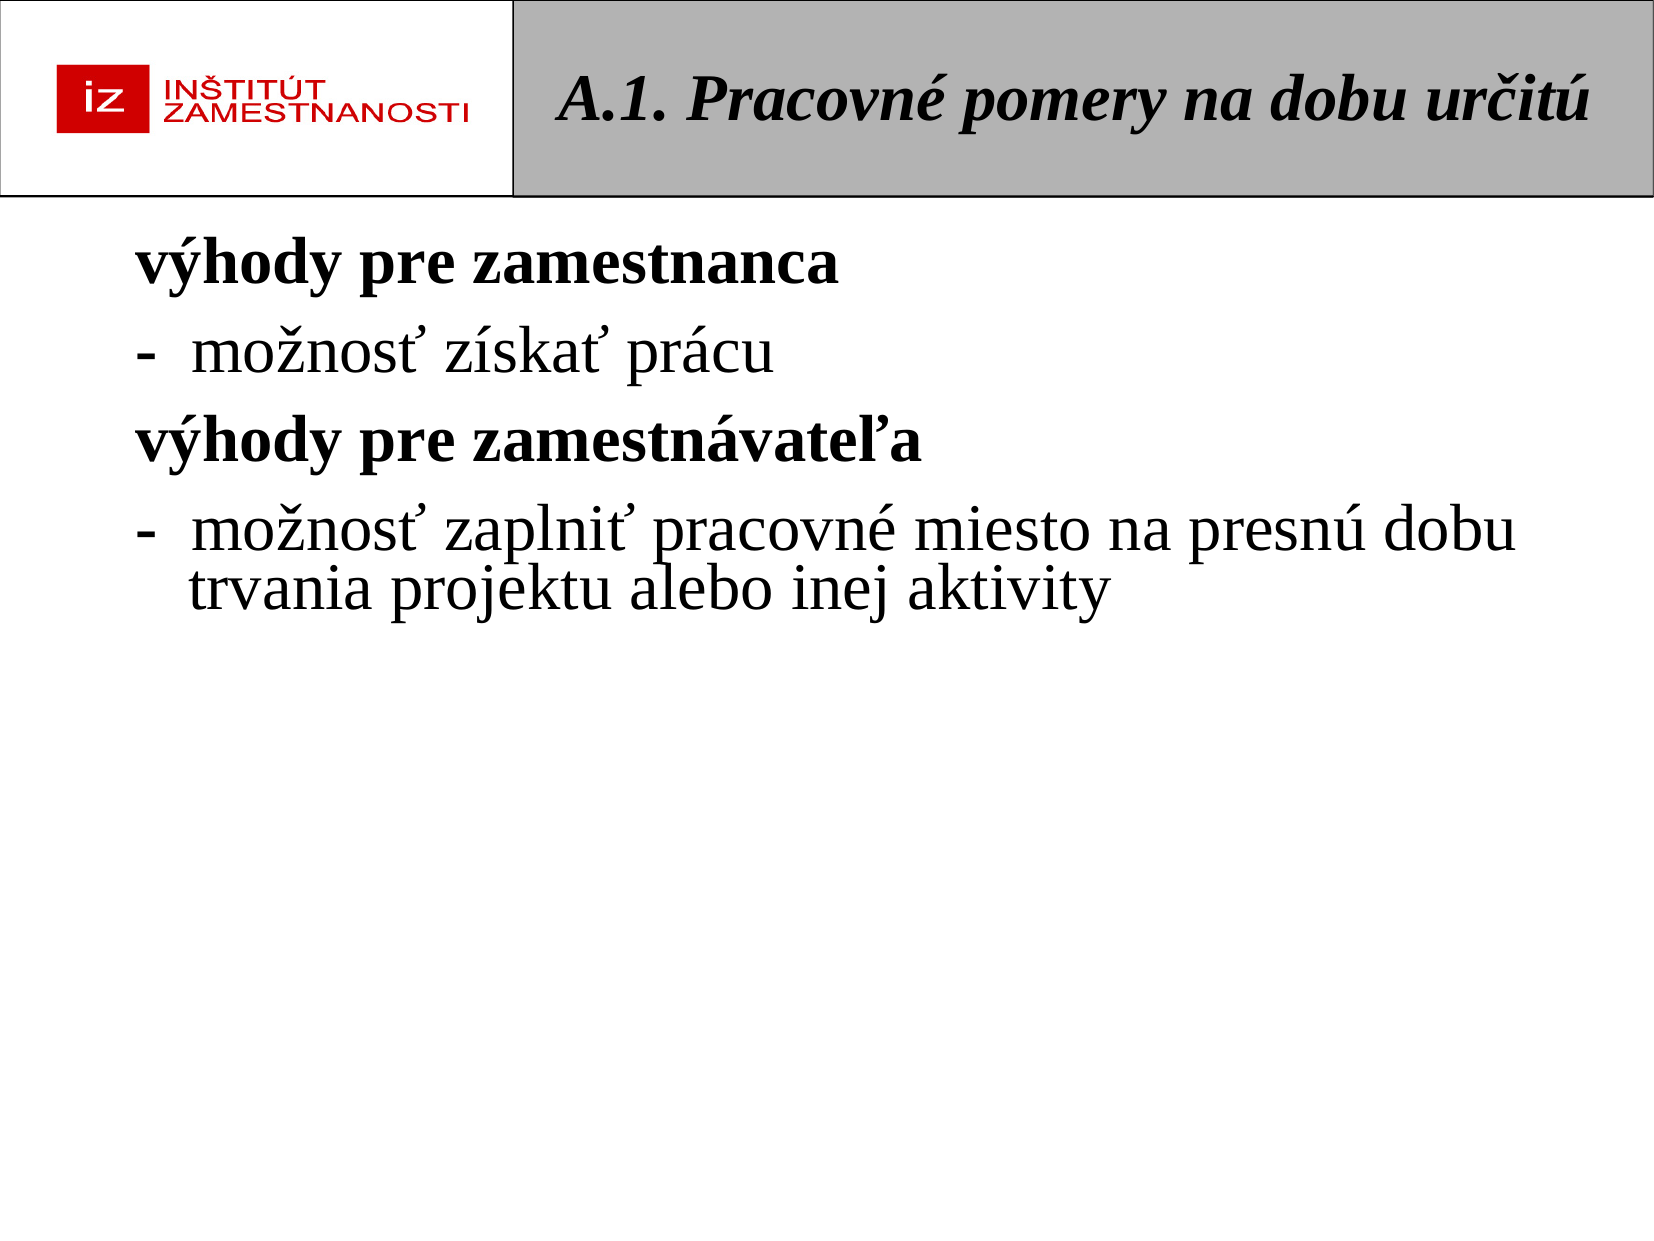

A.1. Pracovné pomery na dobu určitú
# výhody pre zamestnanca
- možnosť získať prácu
výhody pre zamestnávateľa
- možnosť zaplniť pracovné miesto na presnú dobu trvania projektu alebo inej aktivity